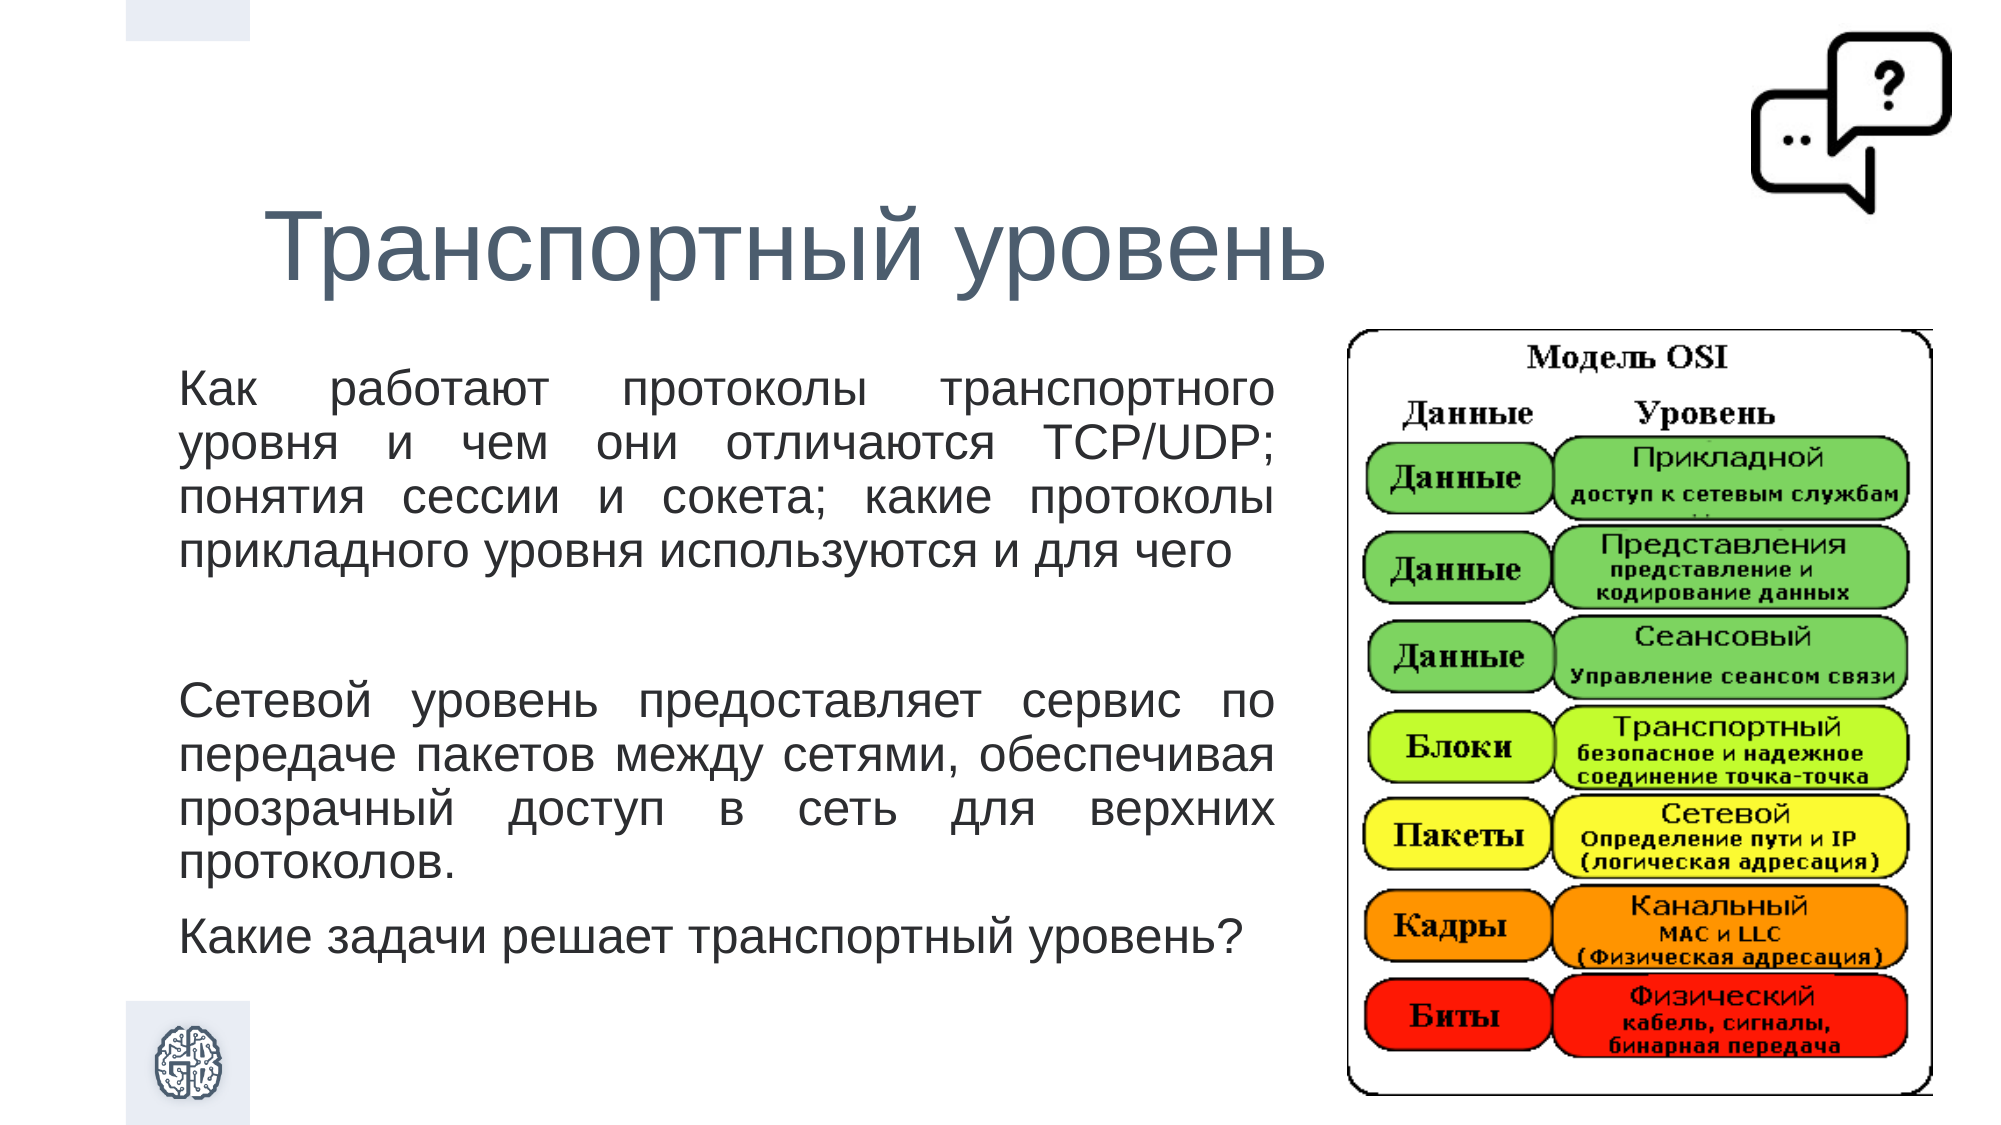

# Транспортный уровень
Как работают протоколы транспортного уровня и чем они отличаются TCP/UDP; понятия сессии и сокета; какие протоколы прикладного уровня используются и для чего
Сетевой уровень предоставляет сервис по передаче пакетов между сетями, обеспечивая прозрачный доступ в сеть для верхних протоколов.
Какие задачи решает транспортный уровень?